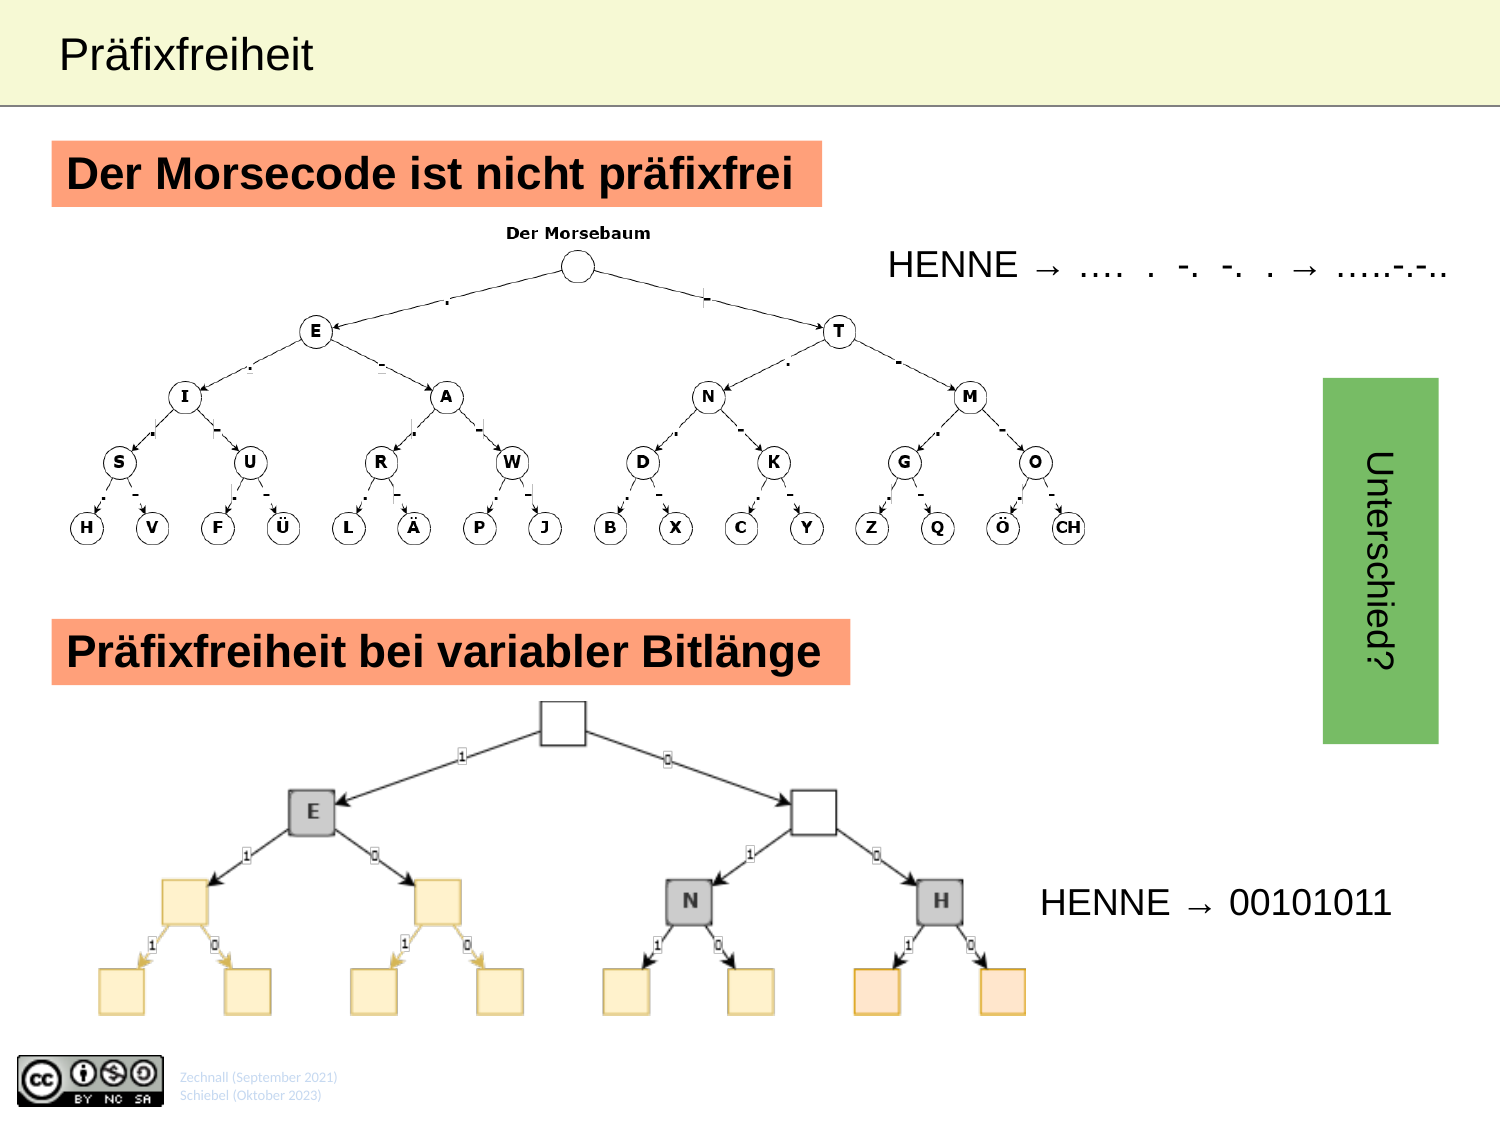

# Präfixfreiheit
Der Morsecode ist nicht präfixfrei
HENNE → …. . -. -. . → …..-.-..
Unterschied?
Präfixfreiheit bei variabler Bitlänge
HENNE → 00101011